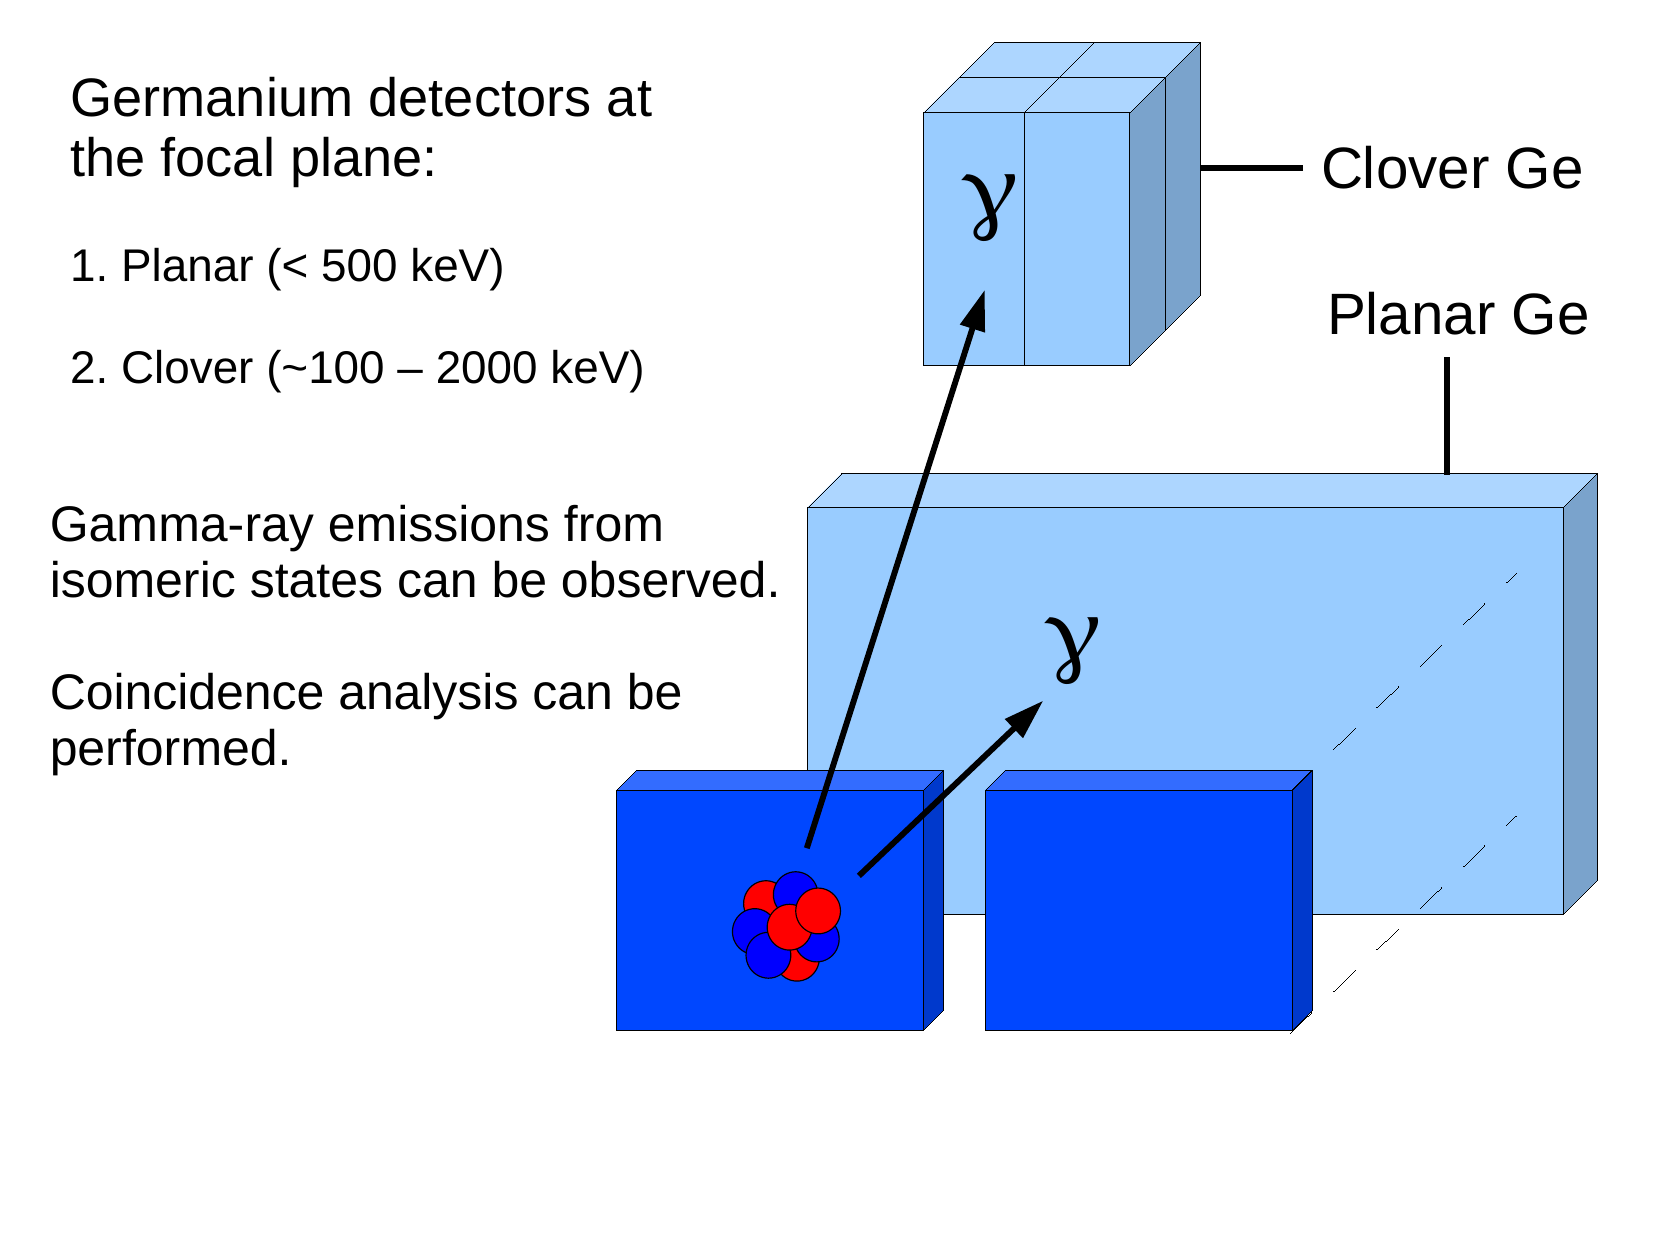

Clover Ge


Planar Ge
Germanium detectors at the focal plane:
 Planar (< 500 keV)
 Clover (~100 – 2000 keV)
Gamma-ray emissions from isomeric states can be observed.
Coincidence analysis can be performed.